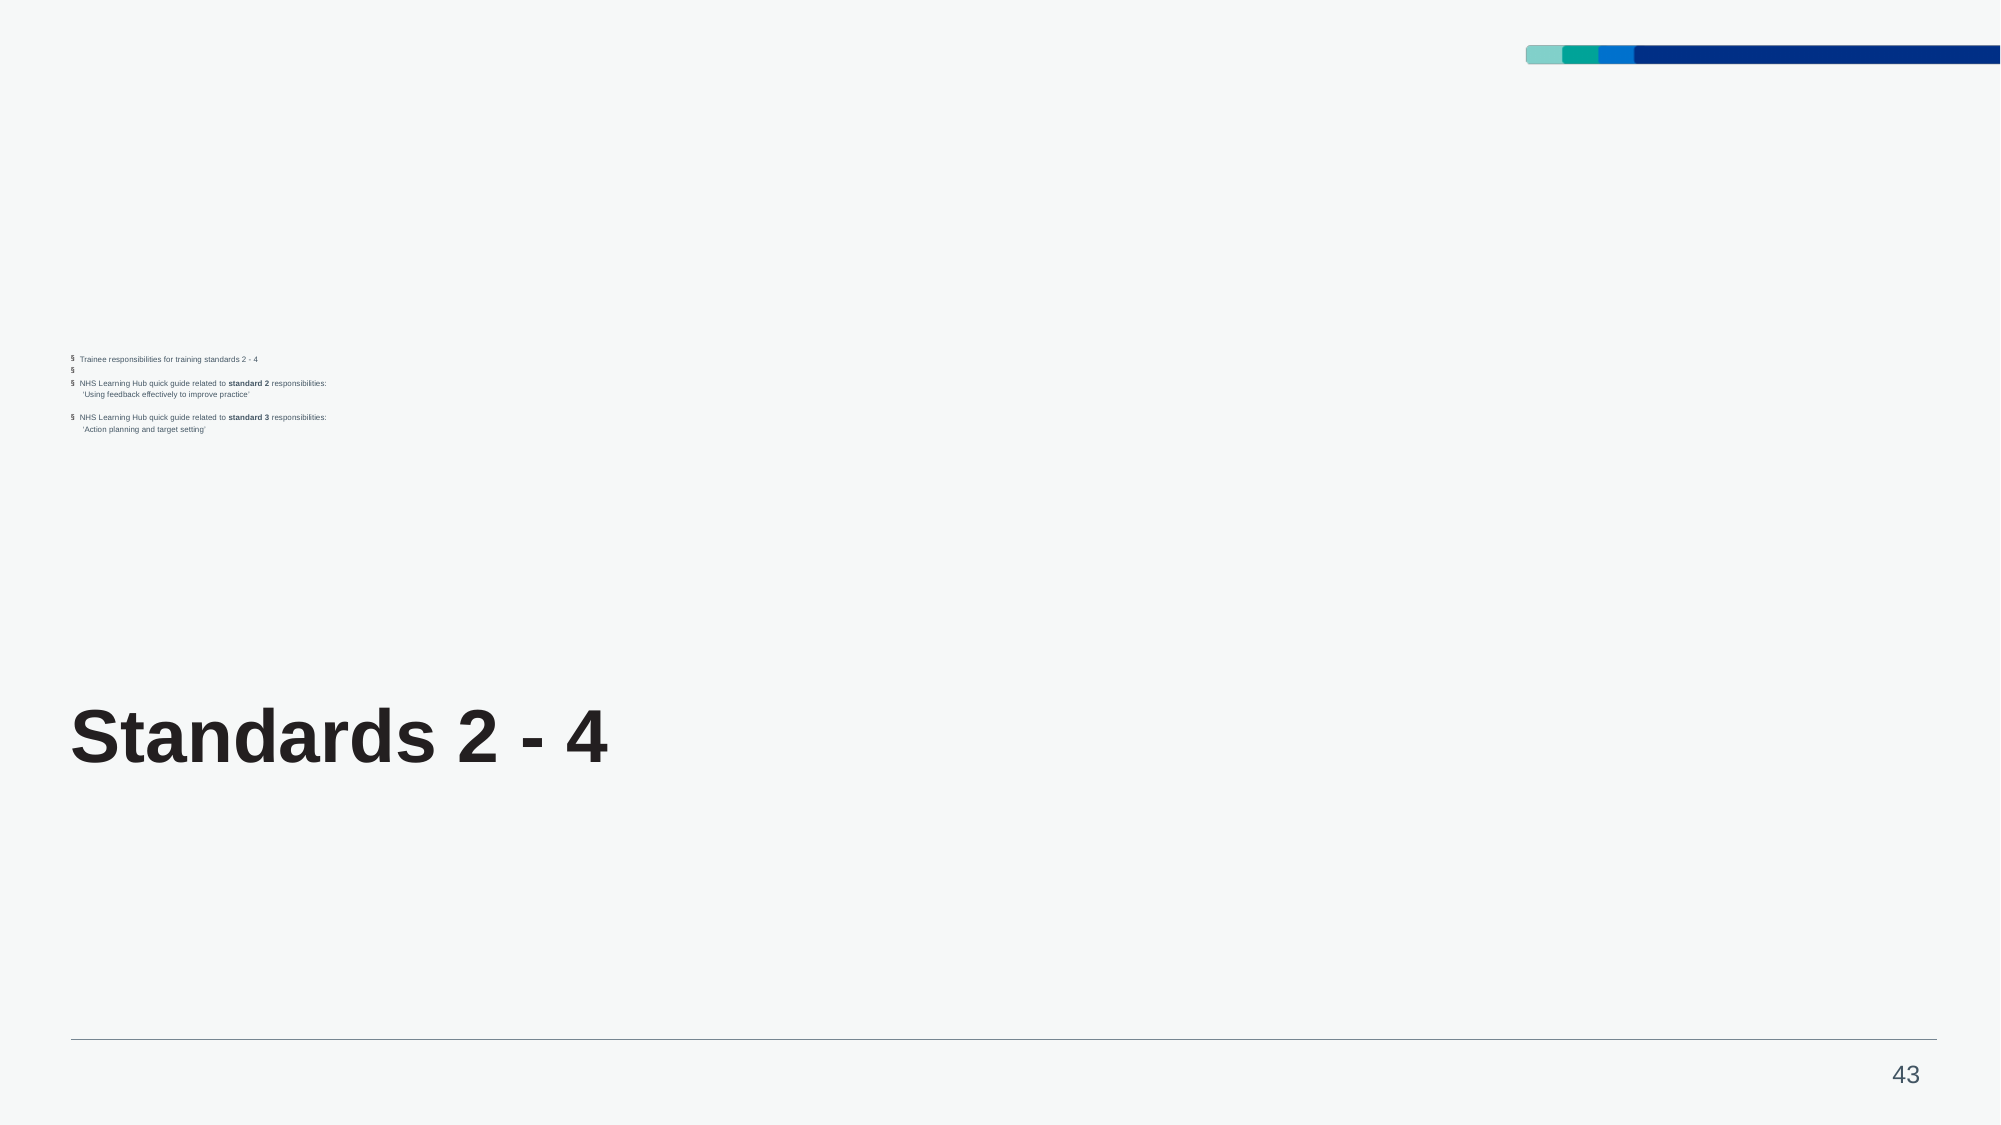

# Trainee responsibilities for training standards 2 - 4
NHS Learning Hub quick guide related to standard 2 responsibilities:
	‘Using feedback effectively to improve practice’
NHS Learning Hub quick guide related to standard 3 responsibilities:
	‘Action planning and target setting’
Standards 2 - 4